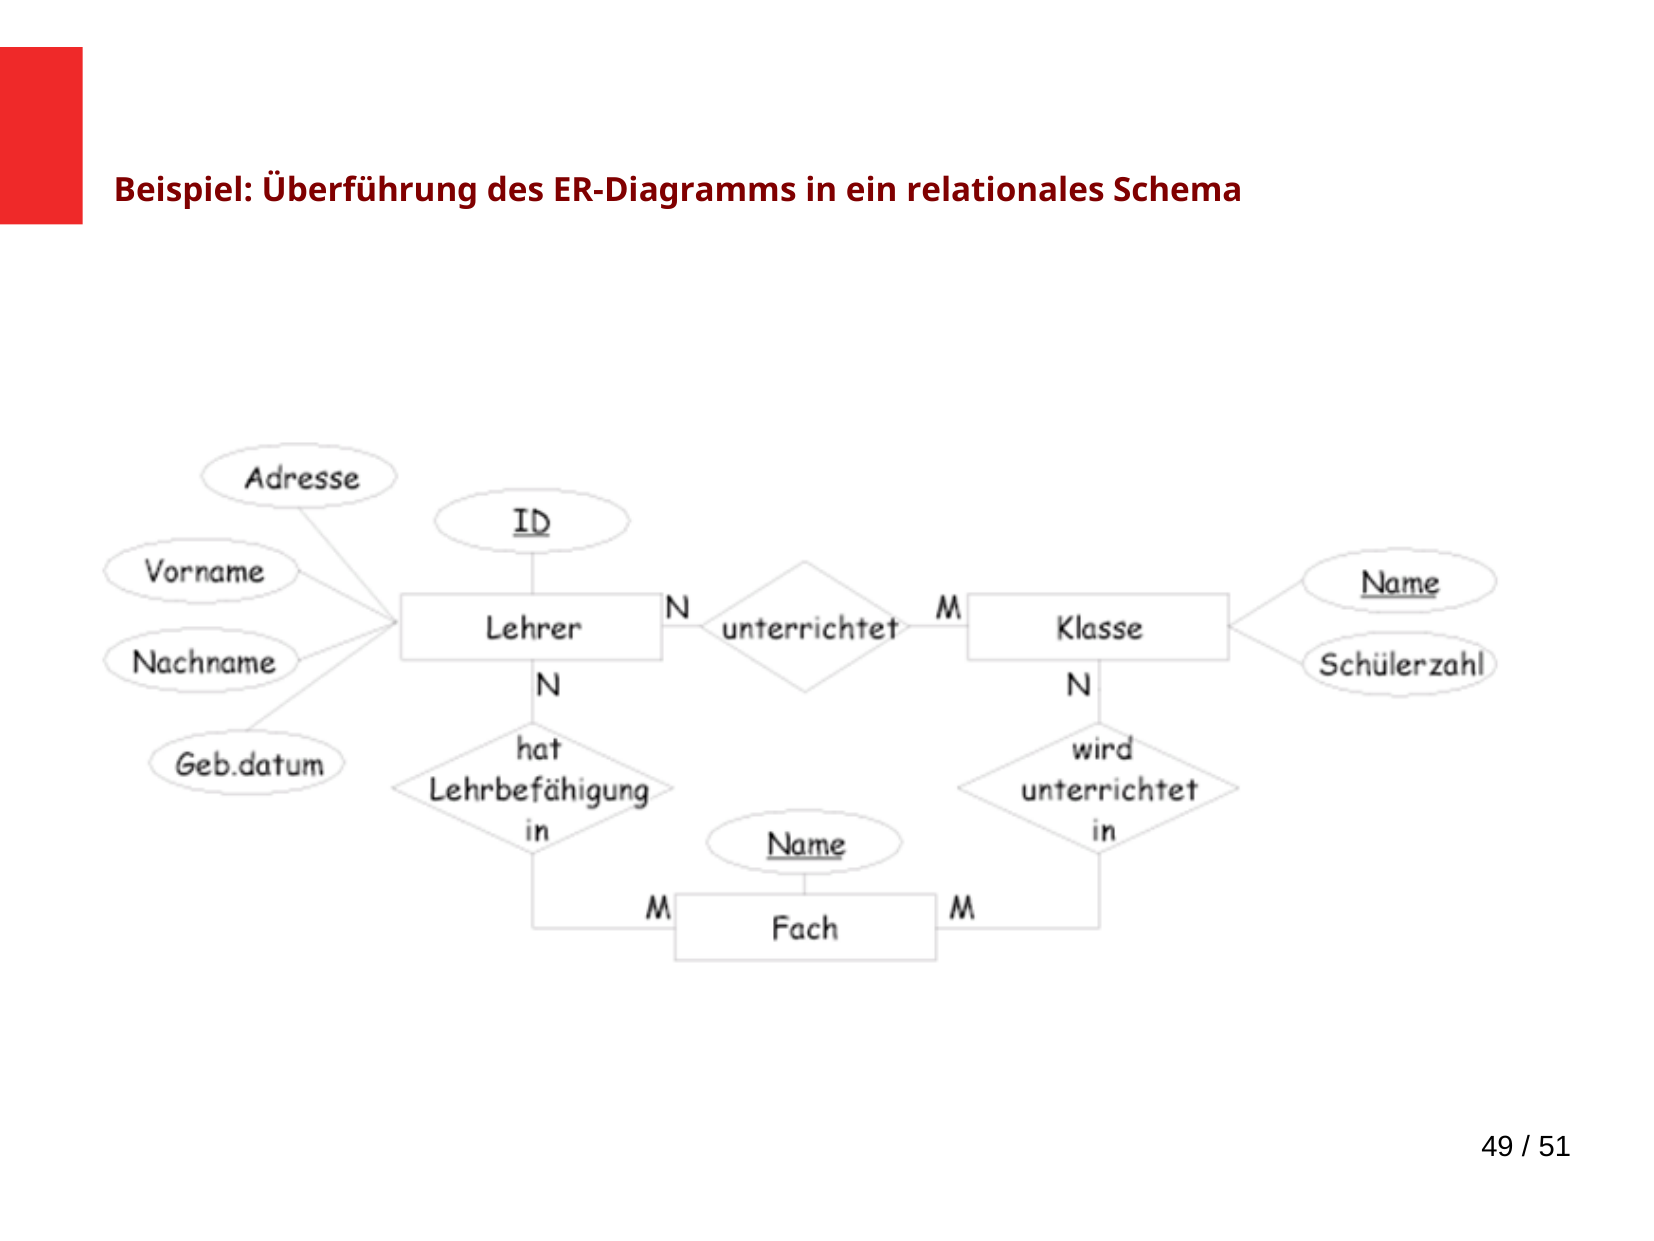

# Beispiel: Überführung des ER-Diagramms in ein relationales Schema
49
© Hochschule Kempten / Prof.Dr.Arthur Kolb
Folie